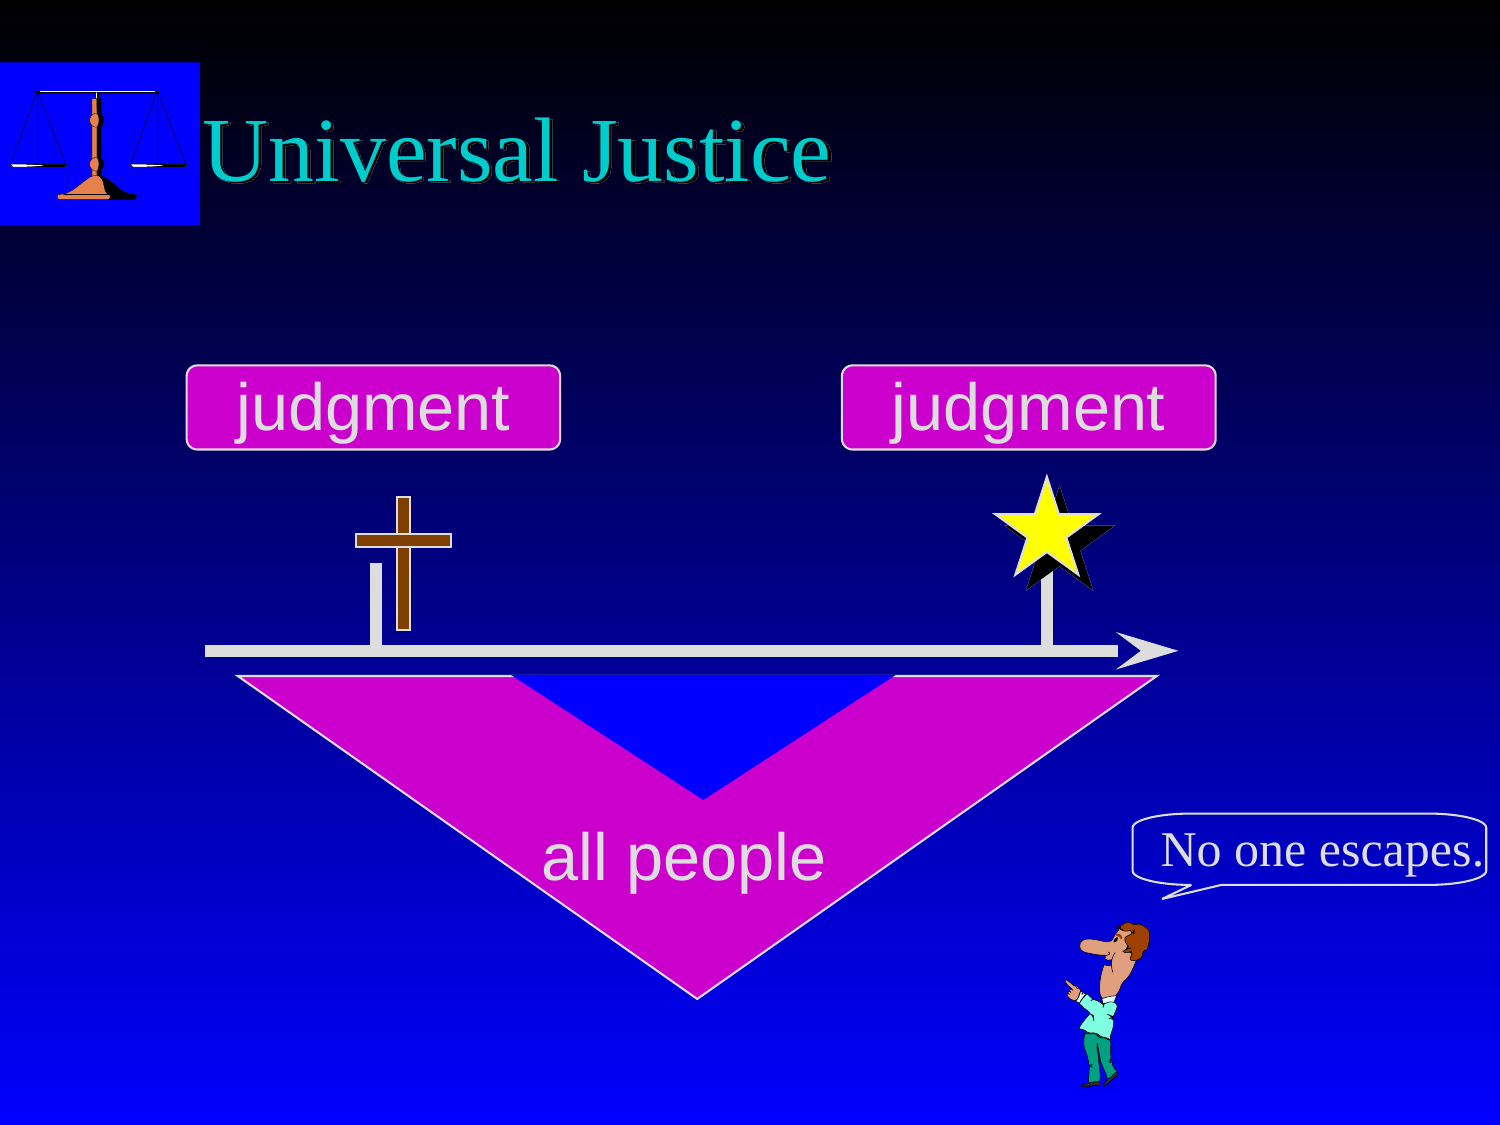

# Universal Justice
judgment
judgment
all people
No one escapes.